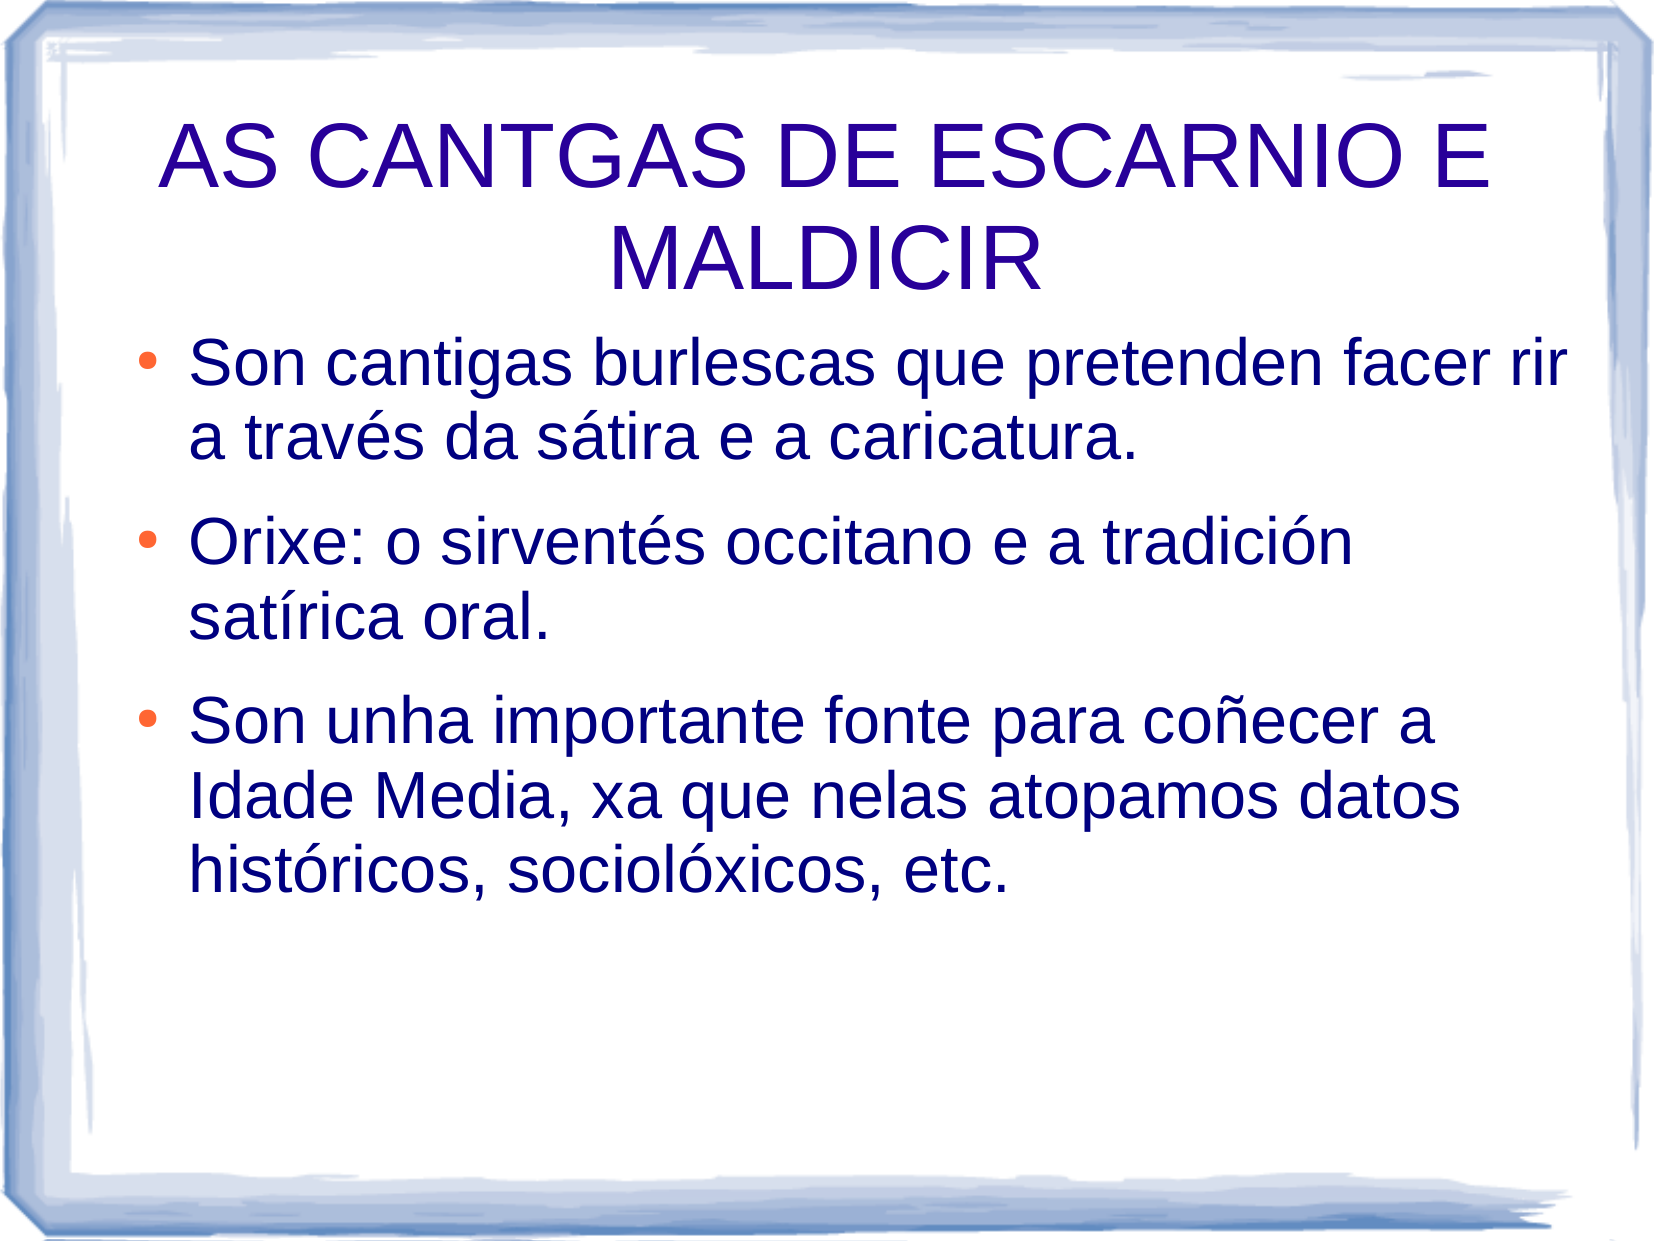

# AS CANTGAS DE ESCARNIO E MALDICIR
Son cantigas burlescas que pretenden facer rir a través da sátira e a caricatura.
Orixe: o sirventés occitano e a tradición satírica oral.
Son unha importante fonte para coñecer a Idade Media, xa que nelas atopamos datos históricos, sociolóxicos, etc.